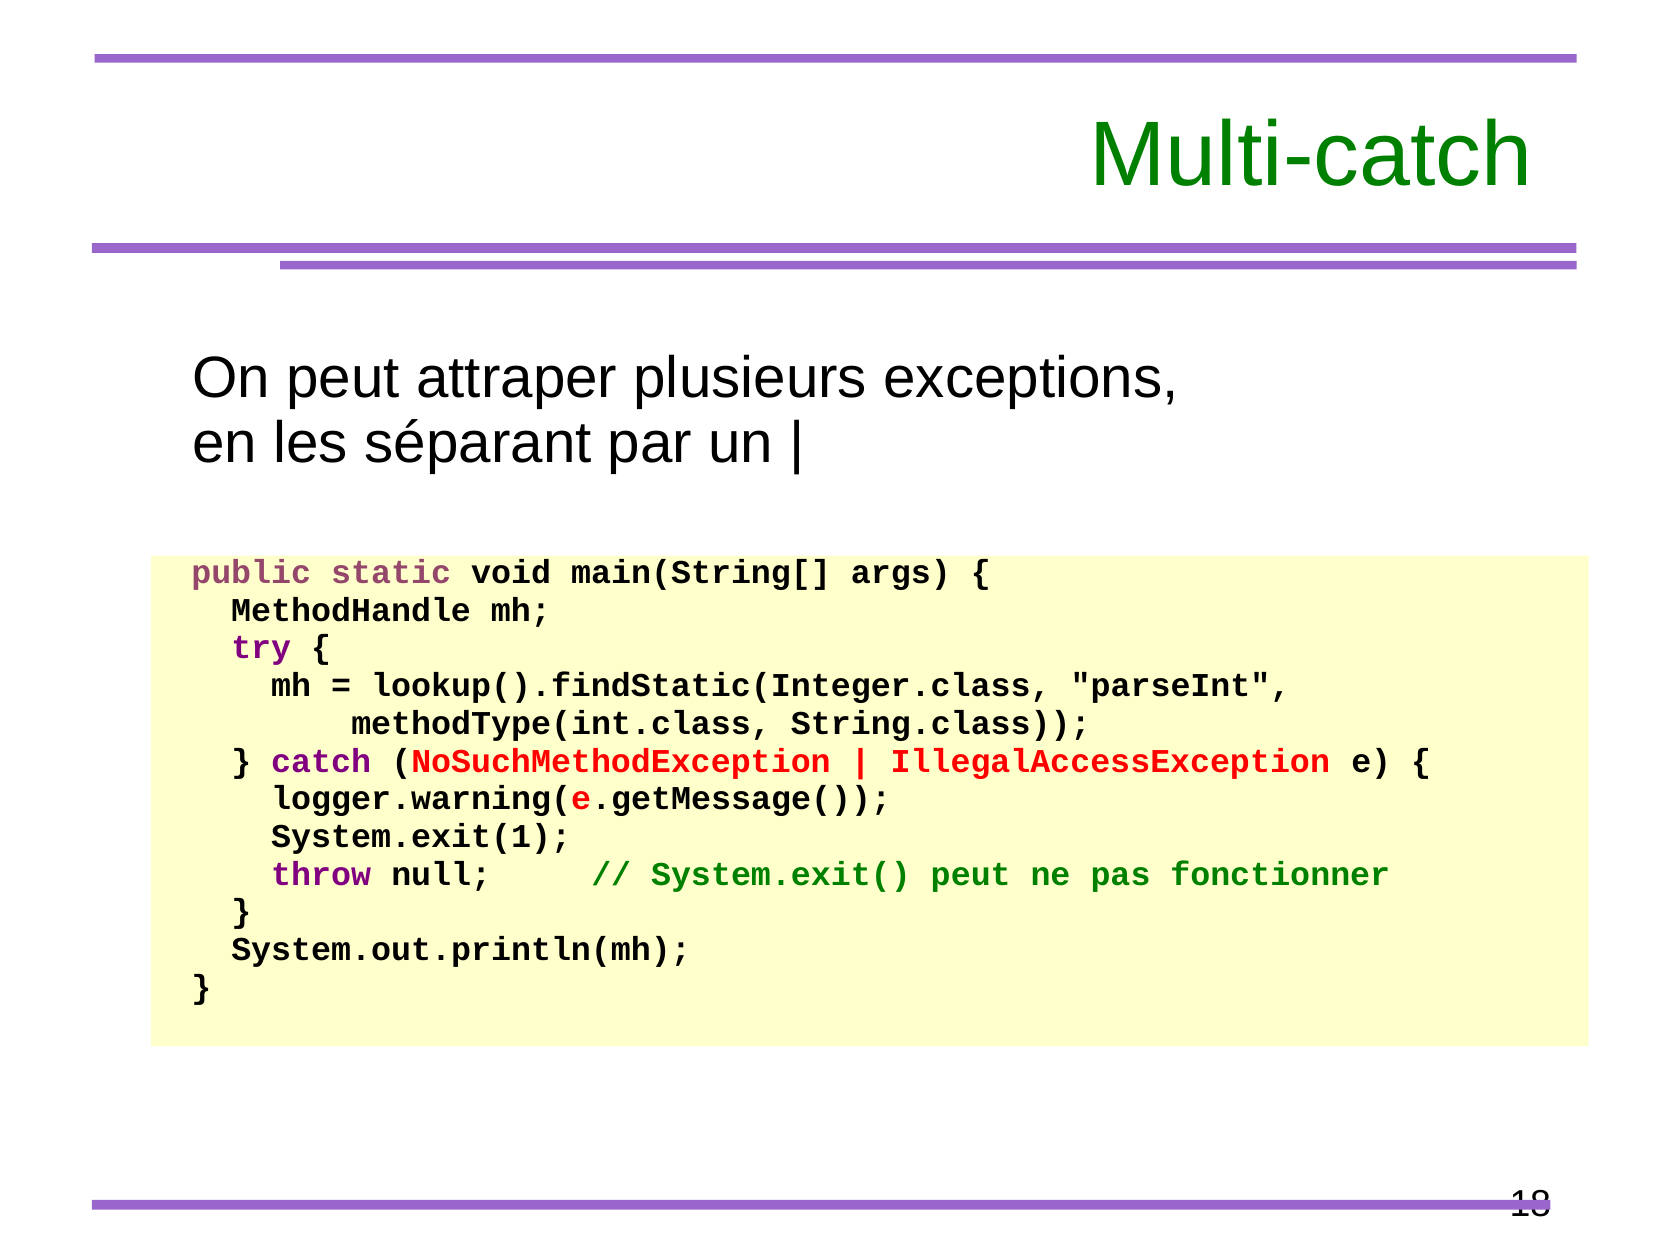

# Multi-catch
On peut attraper plusieurs exceptions,
en les séparant par un |
 public static void main(String[] args) {
 MethodHandle mh;
 try {
 mh = lookup().findStatic(Integer.class, "parseInt",
 methodType(int.class, String.class));
 } catch (NoSuchMethodException | IllegalAccessException e) {
 logger.warning(e.getMessage());
 System.exit(1);
 throw null; // System.exit() peut ne pas fonctionner
 }
 System.out.println(mh);
 }